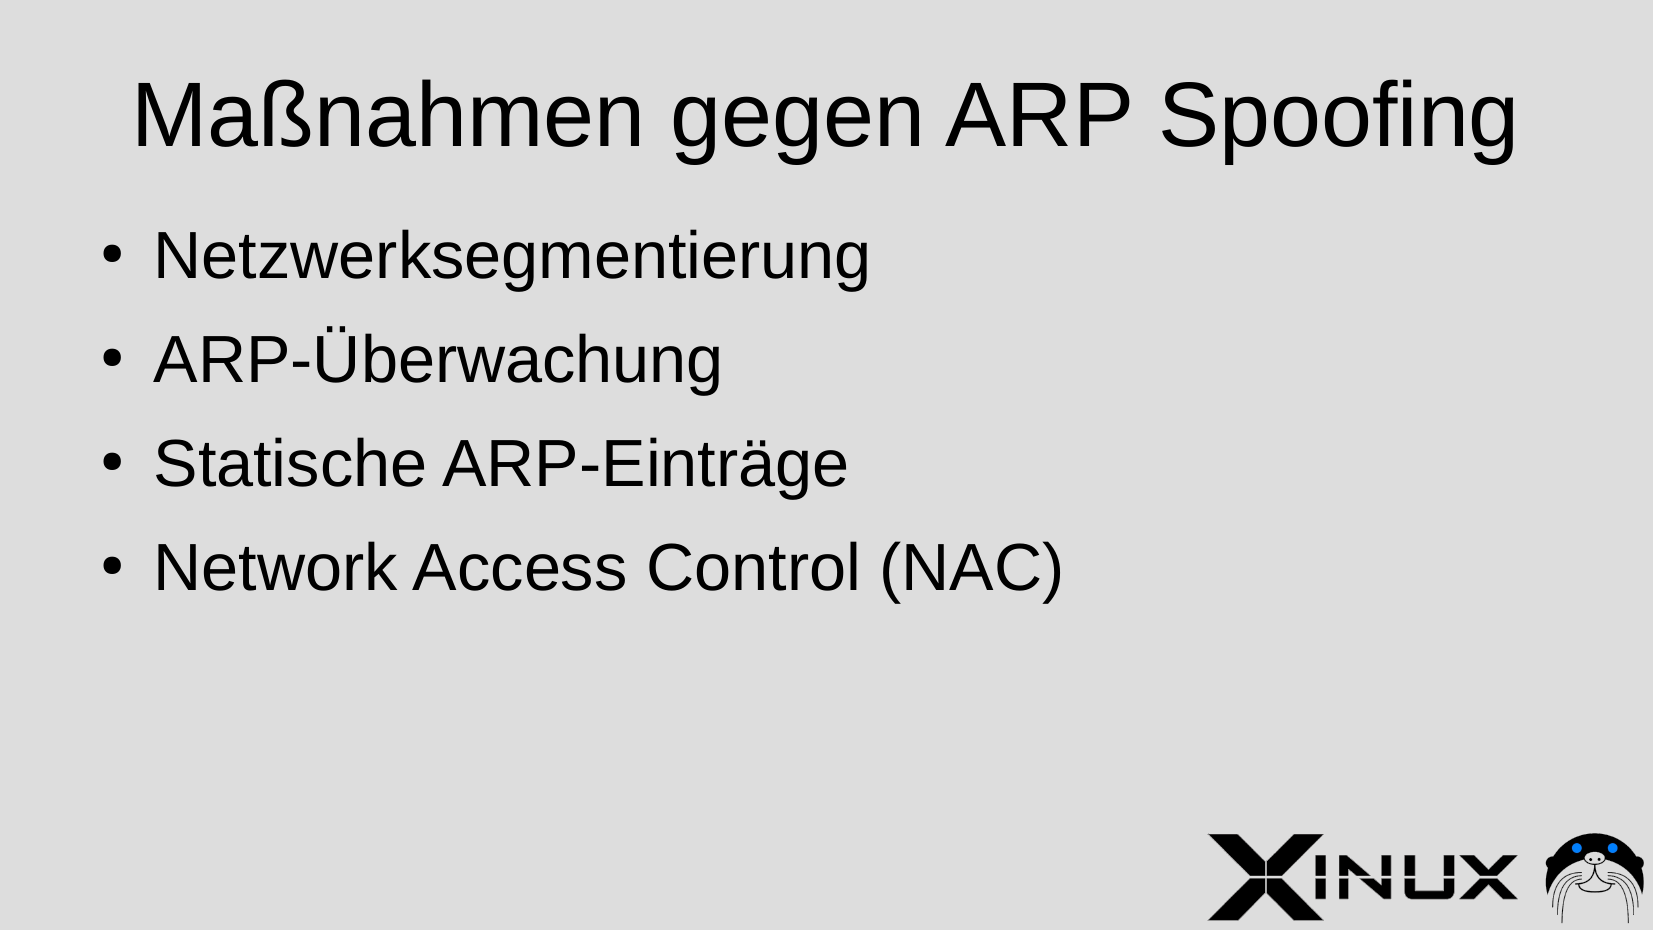

# Maßnahmen gegen ARP Spoofing
Netzwerksegmentierung
ARP-Überwachung
Statische ARP-Einträge
Network Access Control (NAC)